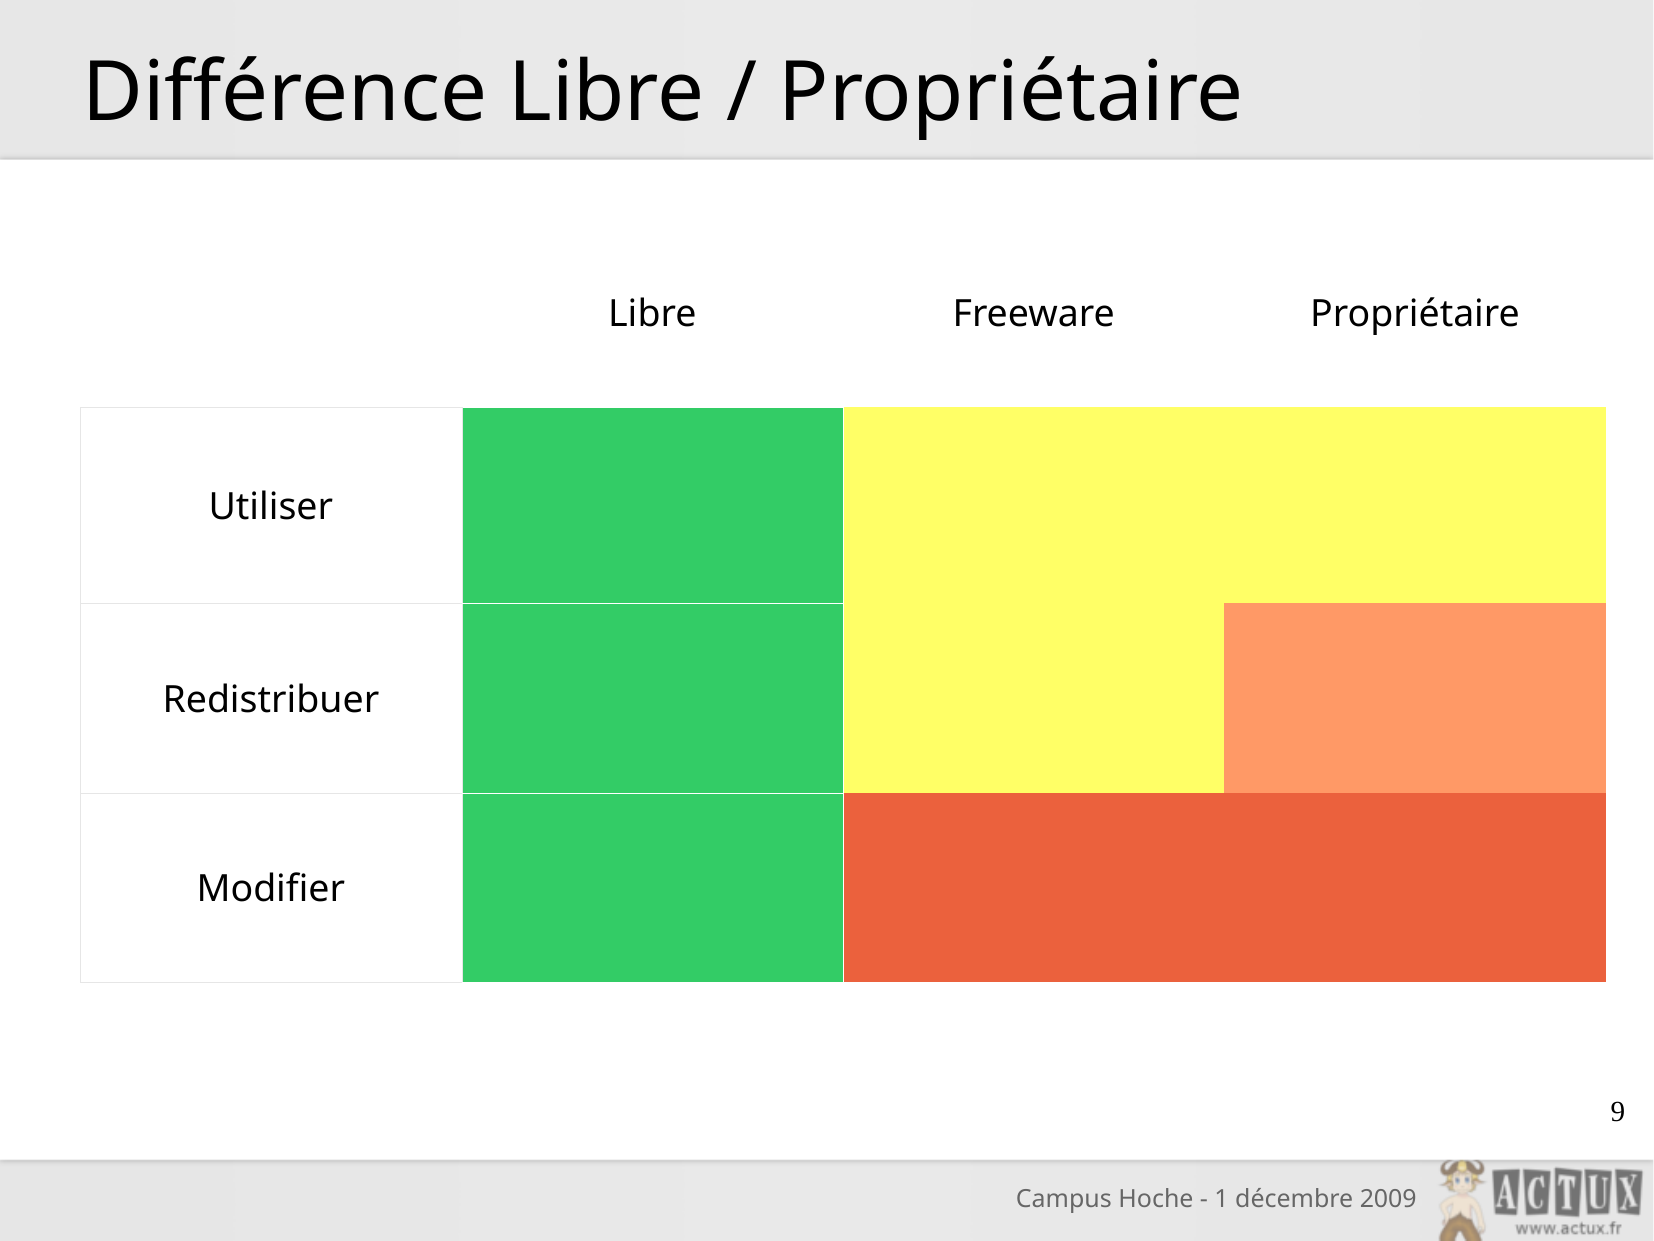

# Différence Libre / Propriétaire
| | Libre | Freeware | Propriétaire |
| --- | --- | --- | --- |
| Utiliser | | | |
| Redistribuer | | | |
| Modifier | | | |
9
Campus Hoche - 1 décembre 2009